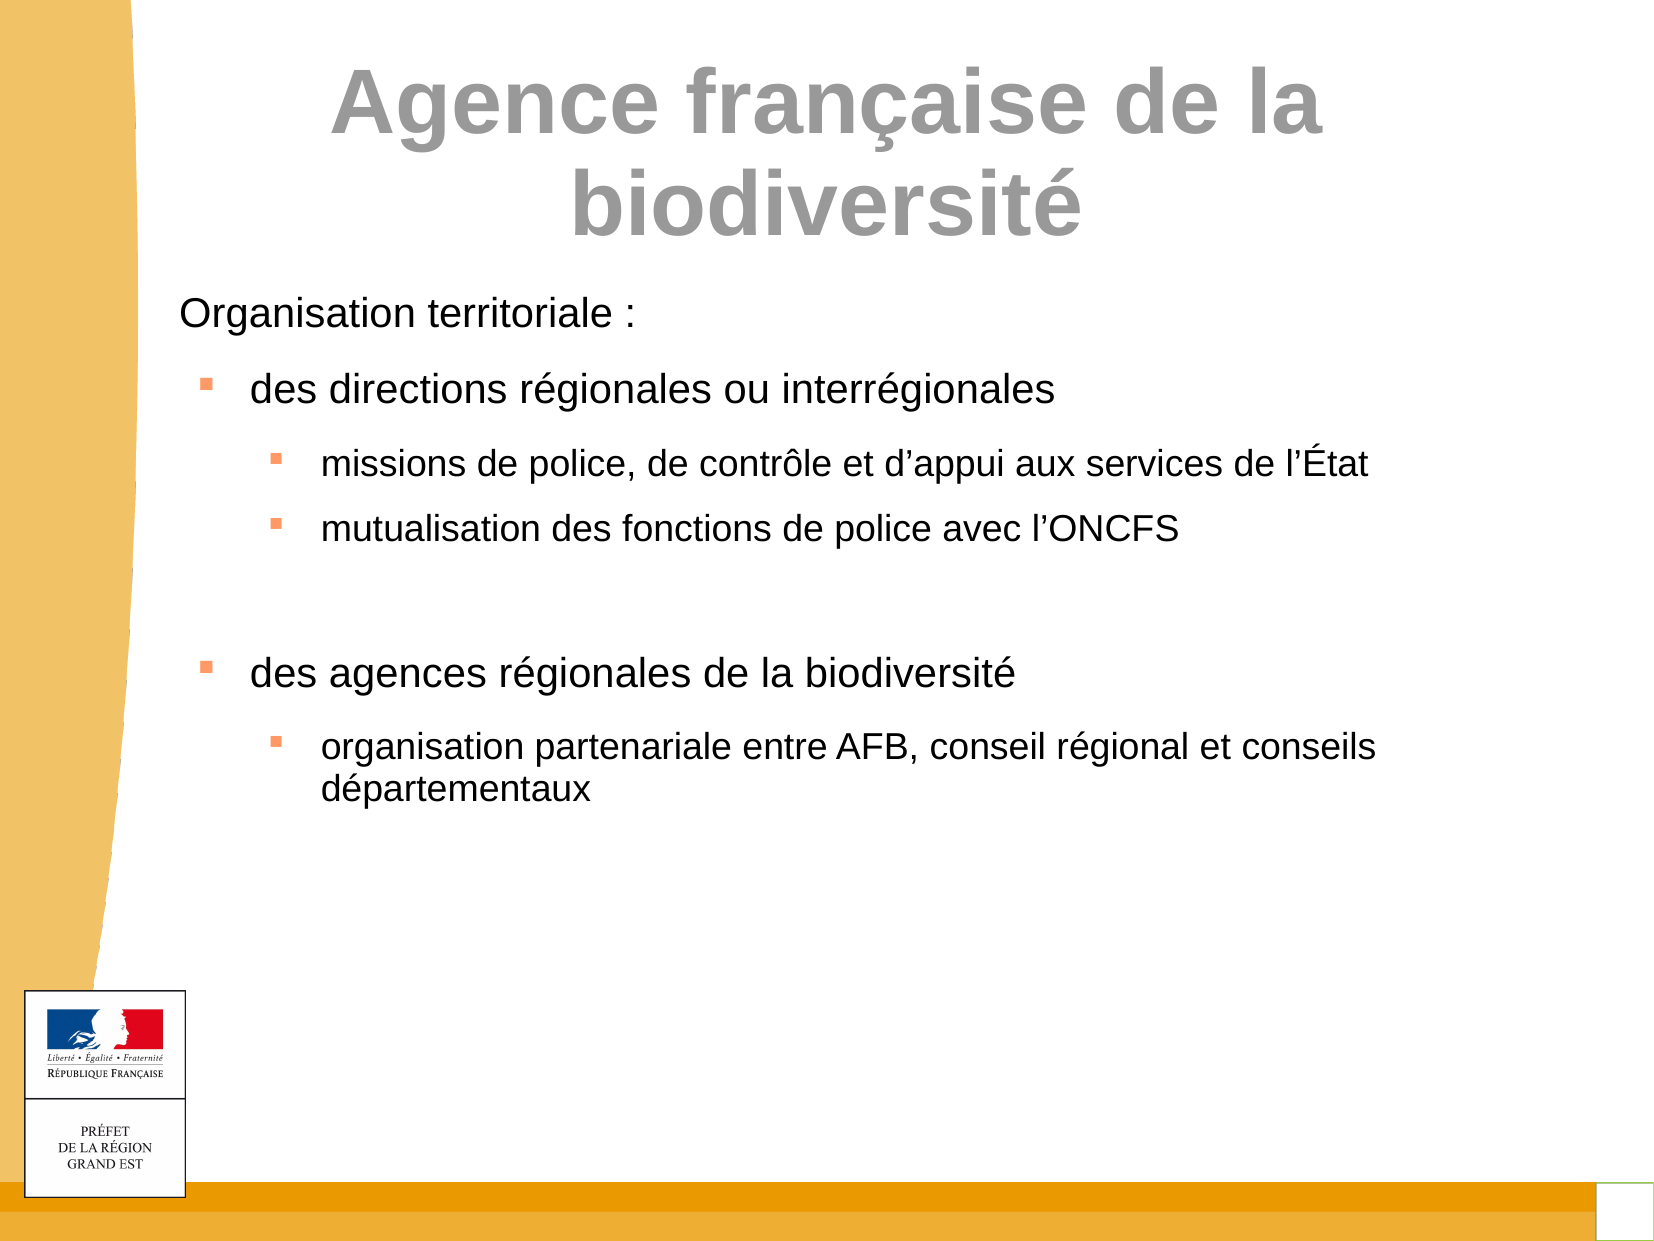

# Agence française de la biodiversité
Organisation territoriale :
des directions régionales ou interrégionales
missions de police, de contrôle et d’appui aux services de l’État
mutualisation des fonctions de police avec l’ONCFS
des agences régionales de la biodiversité
organisation partenariale entre AFB, conseil régional et conseils départementaux